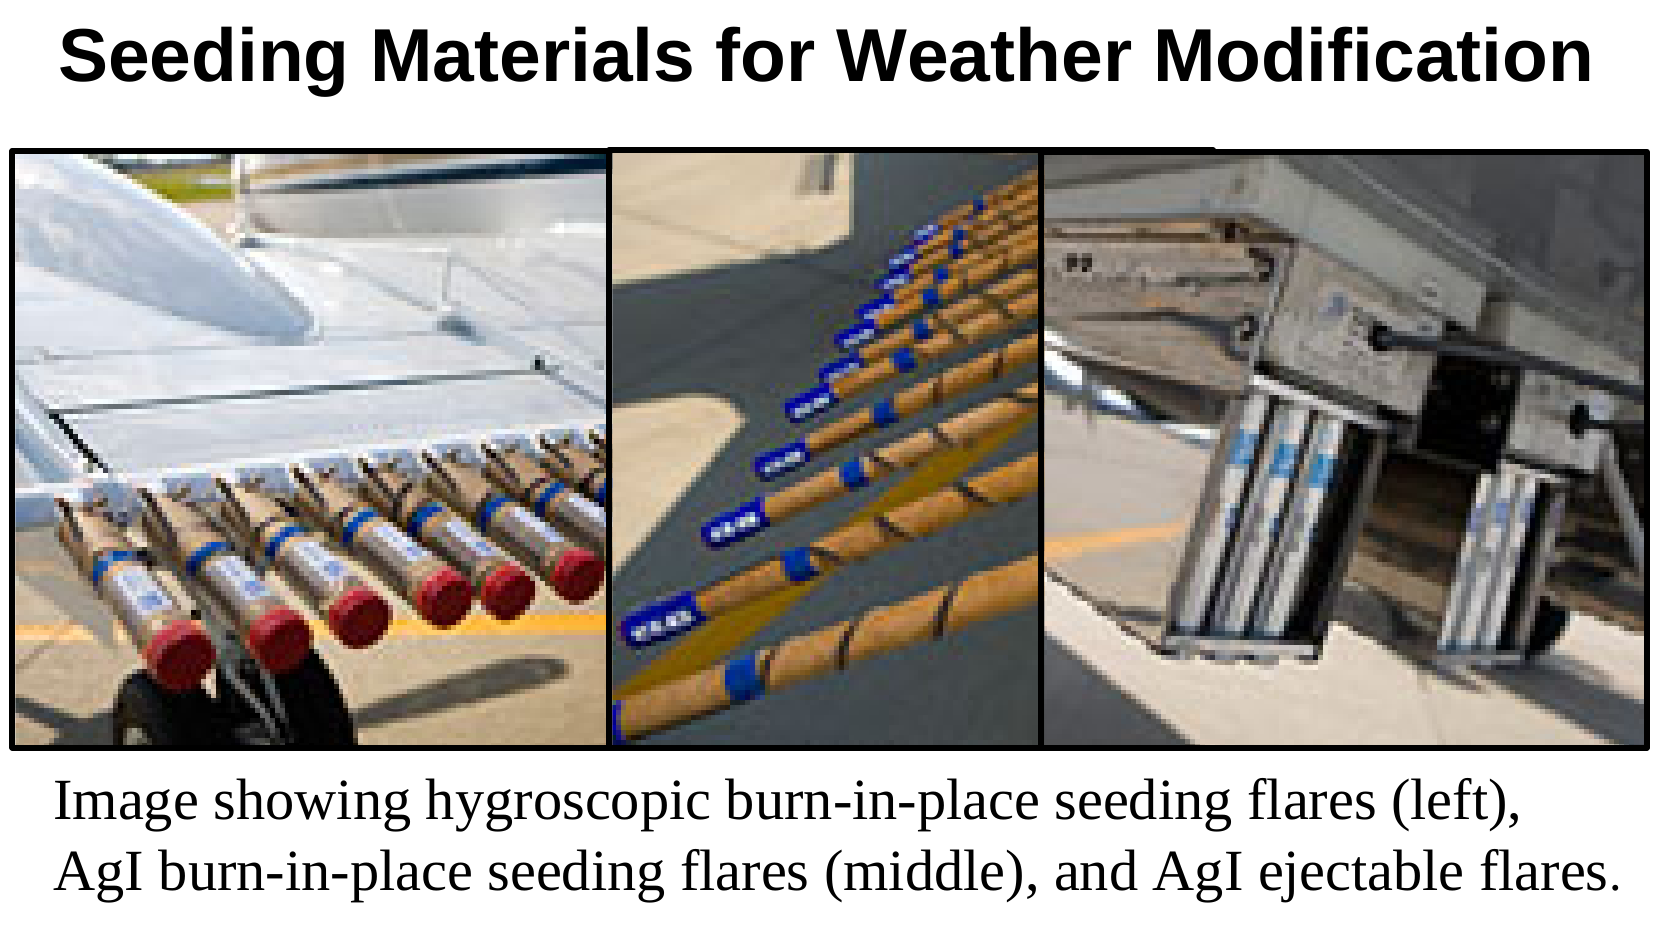

# Seeding Materials for Weather Modification
Image showing hygroscopic burn-in-place seeding flares (left), AgI burn-in-place seeding flares (middle), and AgI ejectable flares.